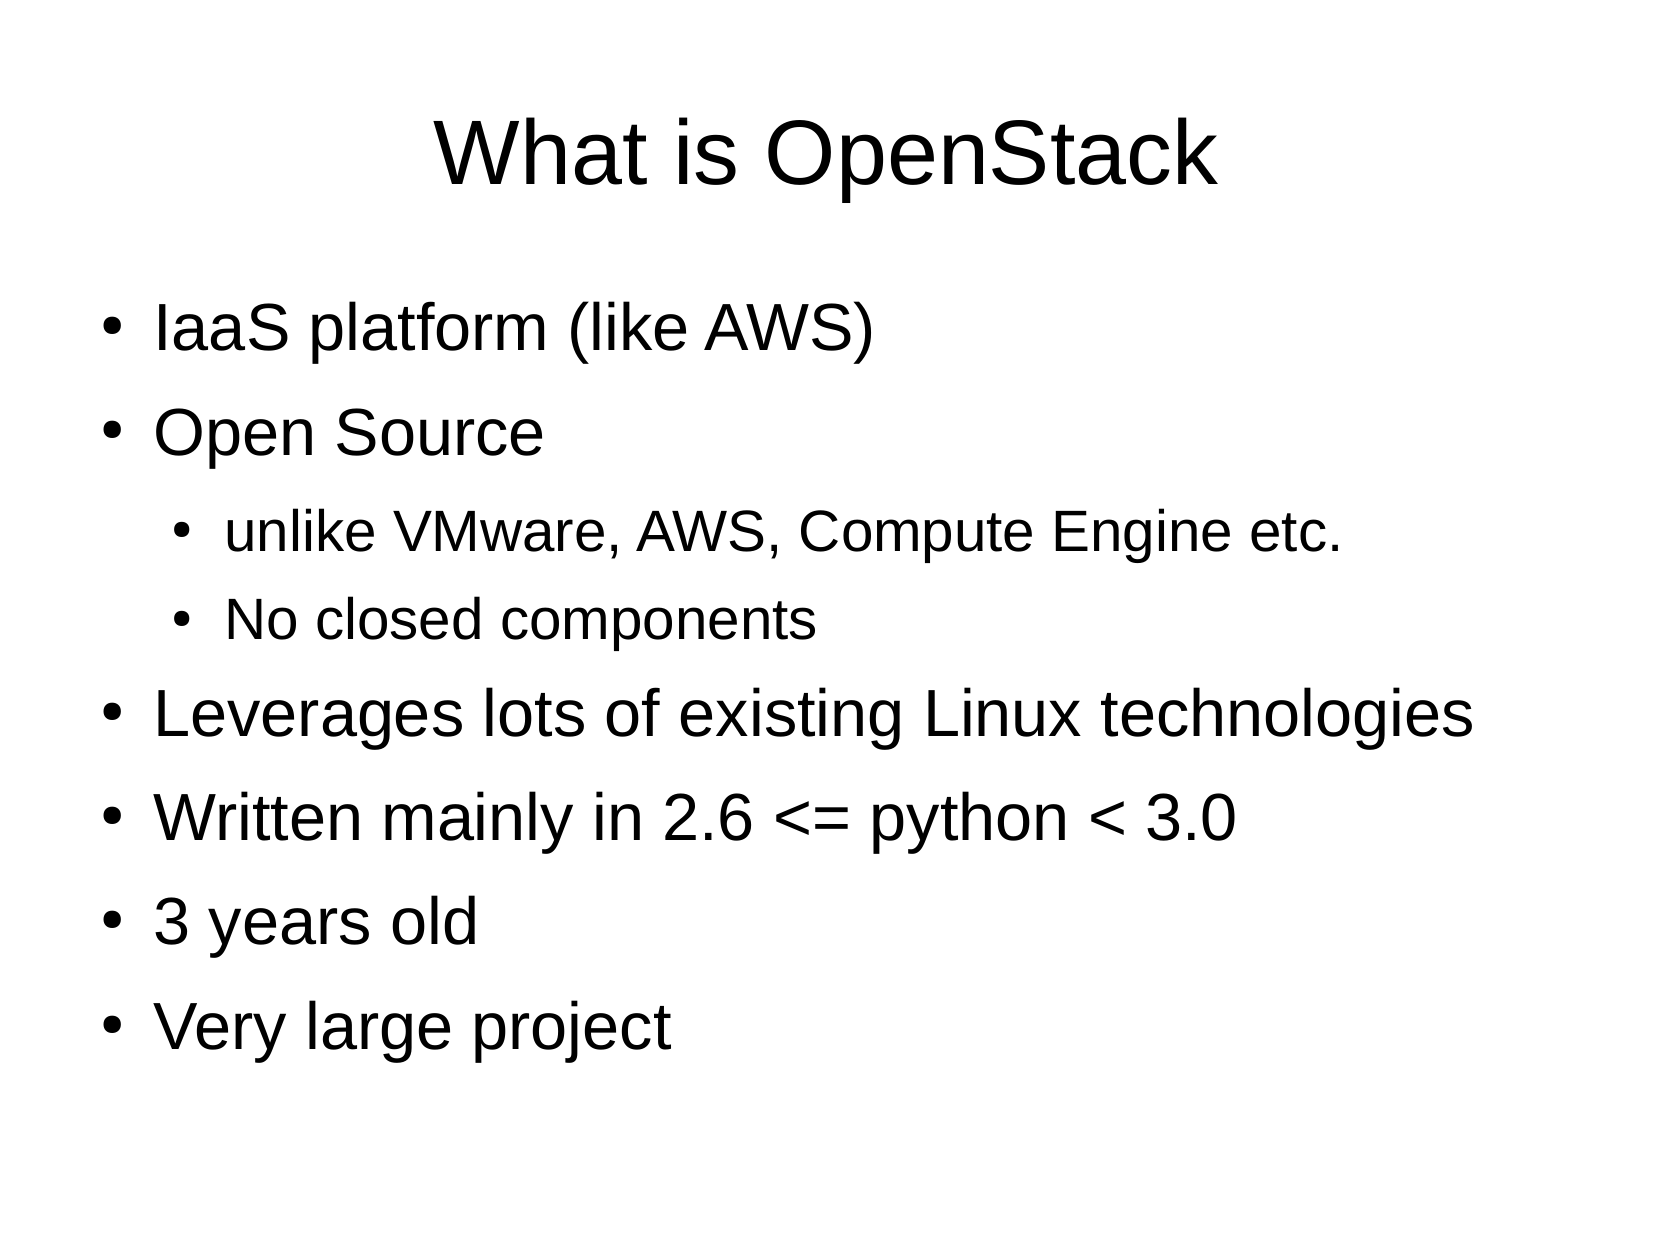

# What is OpenStack
IaaS platform (like AWS)
Open Source
unlike VMware, AWS, Compute Engine etc.
No closed components
Leverages lots of existing Linux technologies
Written mainly in 2.6 <= python < 3.0
3 years old
Very large project